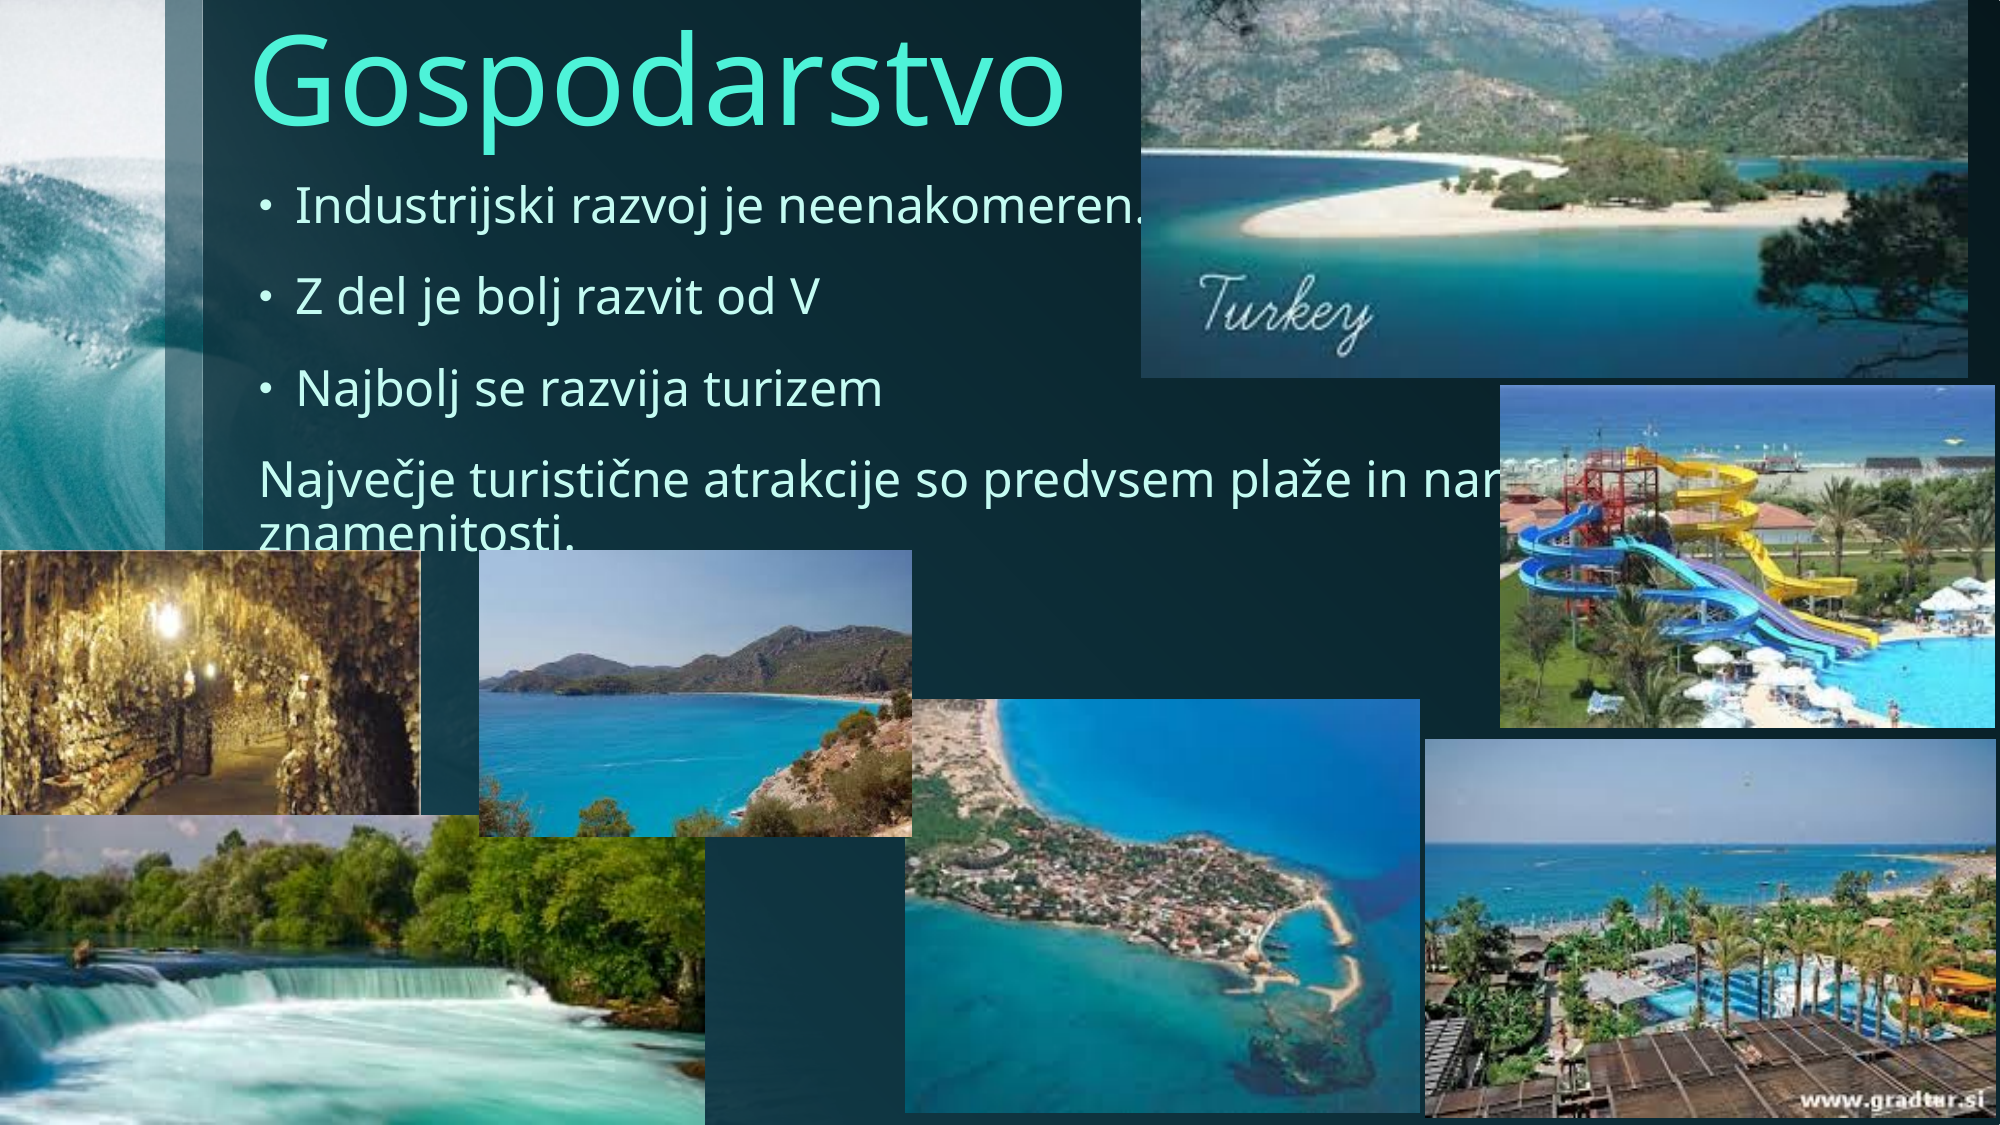

# Gospodarstvo
Industrijski razvoj je neenakomeren.
Z del je bolj razvit od V
Najbolj se razvija turizem
Največje turistične atrakcije so predvsem plaže in naravne znamenitosti.